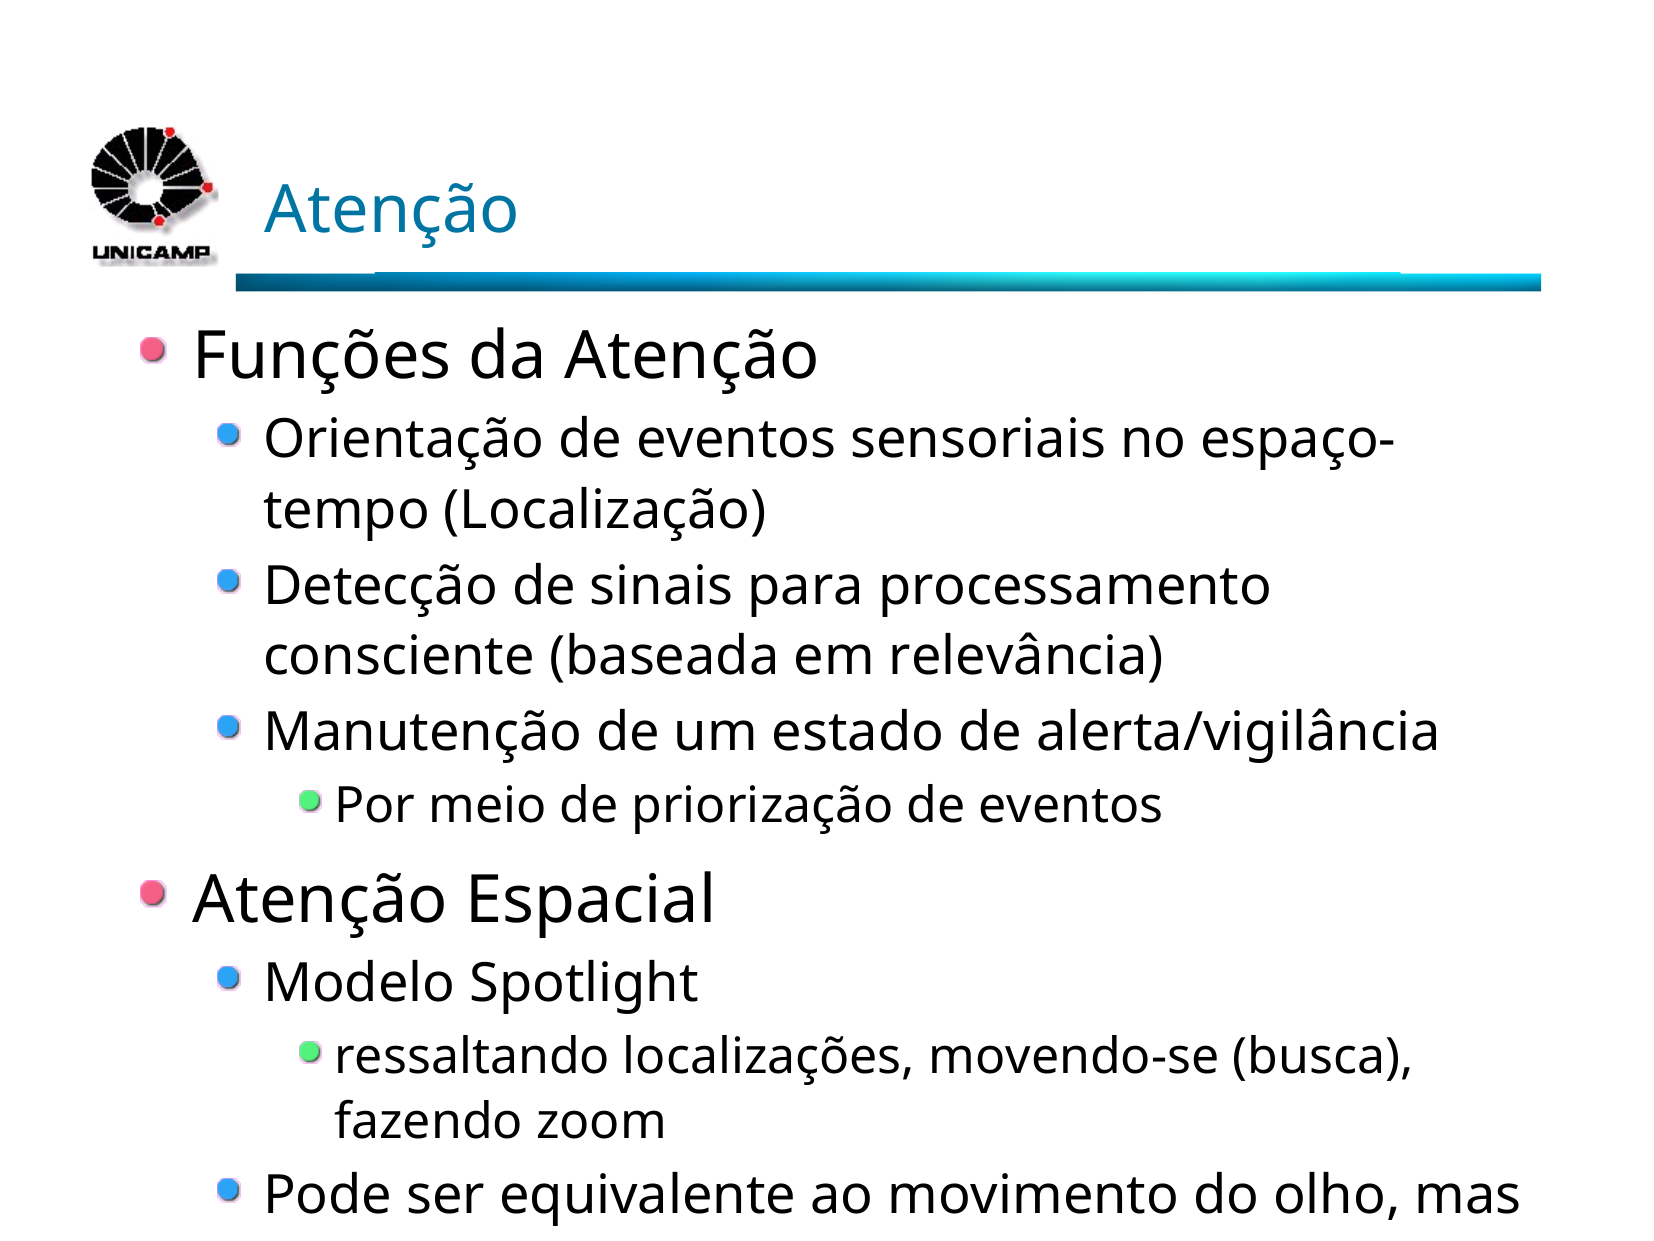

# Atenção
Funções da Atenção
Orientação de eventos sensoriais no espaço-tempo (Localização)
Detecção de sinais para processamento consciente (baseada em relevância)
Manutenção de um estado de alerta/vigilância
Por meio de priorização de eventos
Atenção Espacial
Modelo Spotlight
ressaltando localizações, movendo-se (busca), fazendo zoom
Pode ser equivalente ao movimento do olho, mas não necessariamente